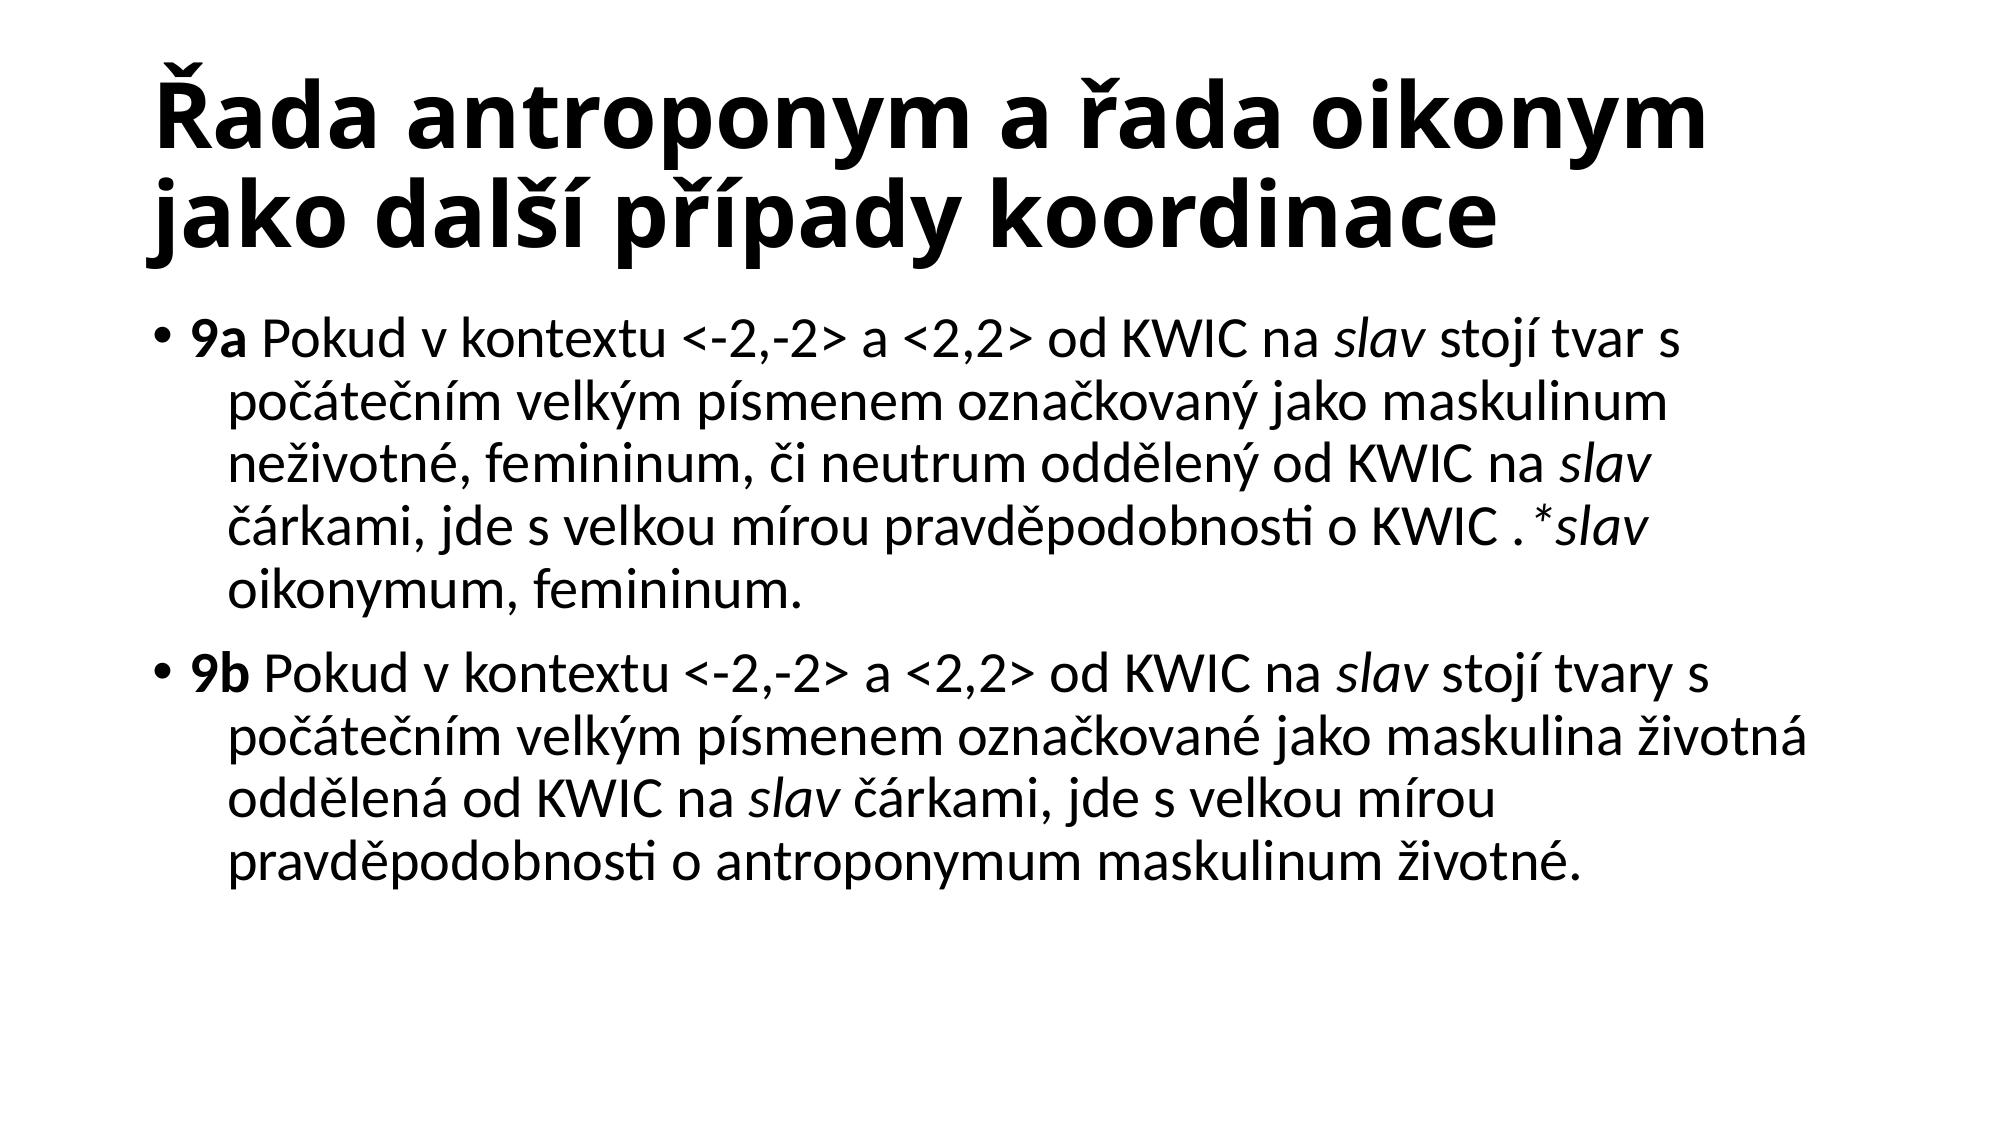

# Řada antroponym a řada oikonym jako další případy koordinace
9a Pokud v kontextu <-2,-2> a <2,2> od KWIC na slav stojí tvar s počátečním velkým písmenem označkovaný jako maskulinum neživotné, femininum, či neutrum oddělený od KWIC na slav čárkami, jde s velkou mírou pravděpodobnosti o KWIC .*slav oikonymum, femininum.
9b Pokud v kontextu <-2,-2> a <2,2> od KWIC na slav stojí tvary s počátečním velkým písmenem označkované jako maskulina životná oddělená od KWIC na slav čárkami, jde s velkou mírou pravděpodobnosti o antroponymum maskulinum životné.